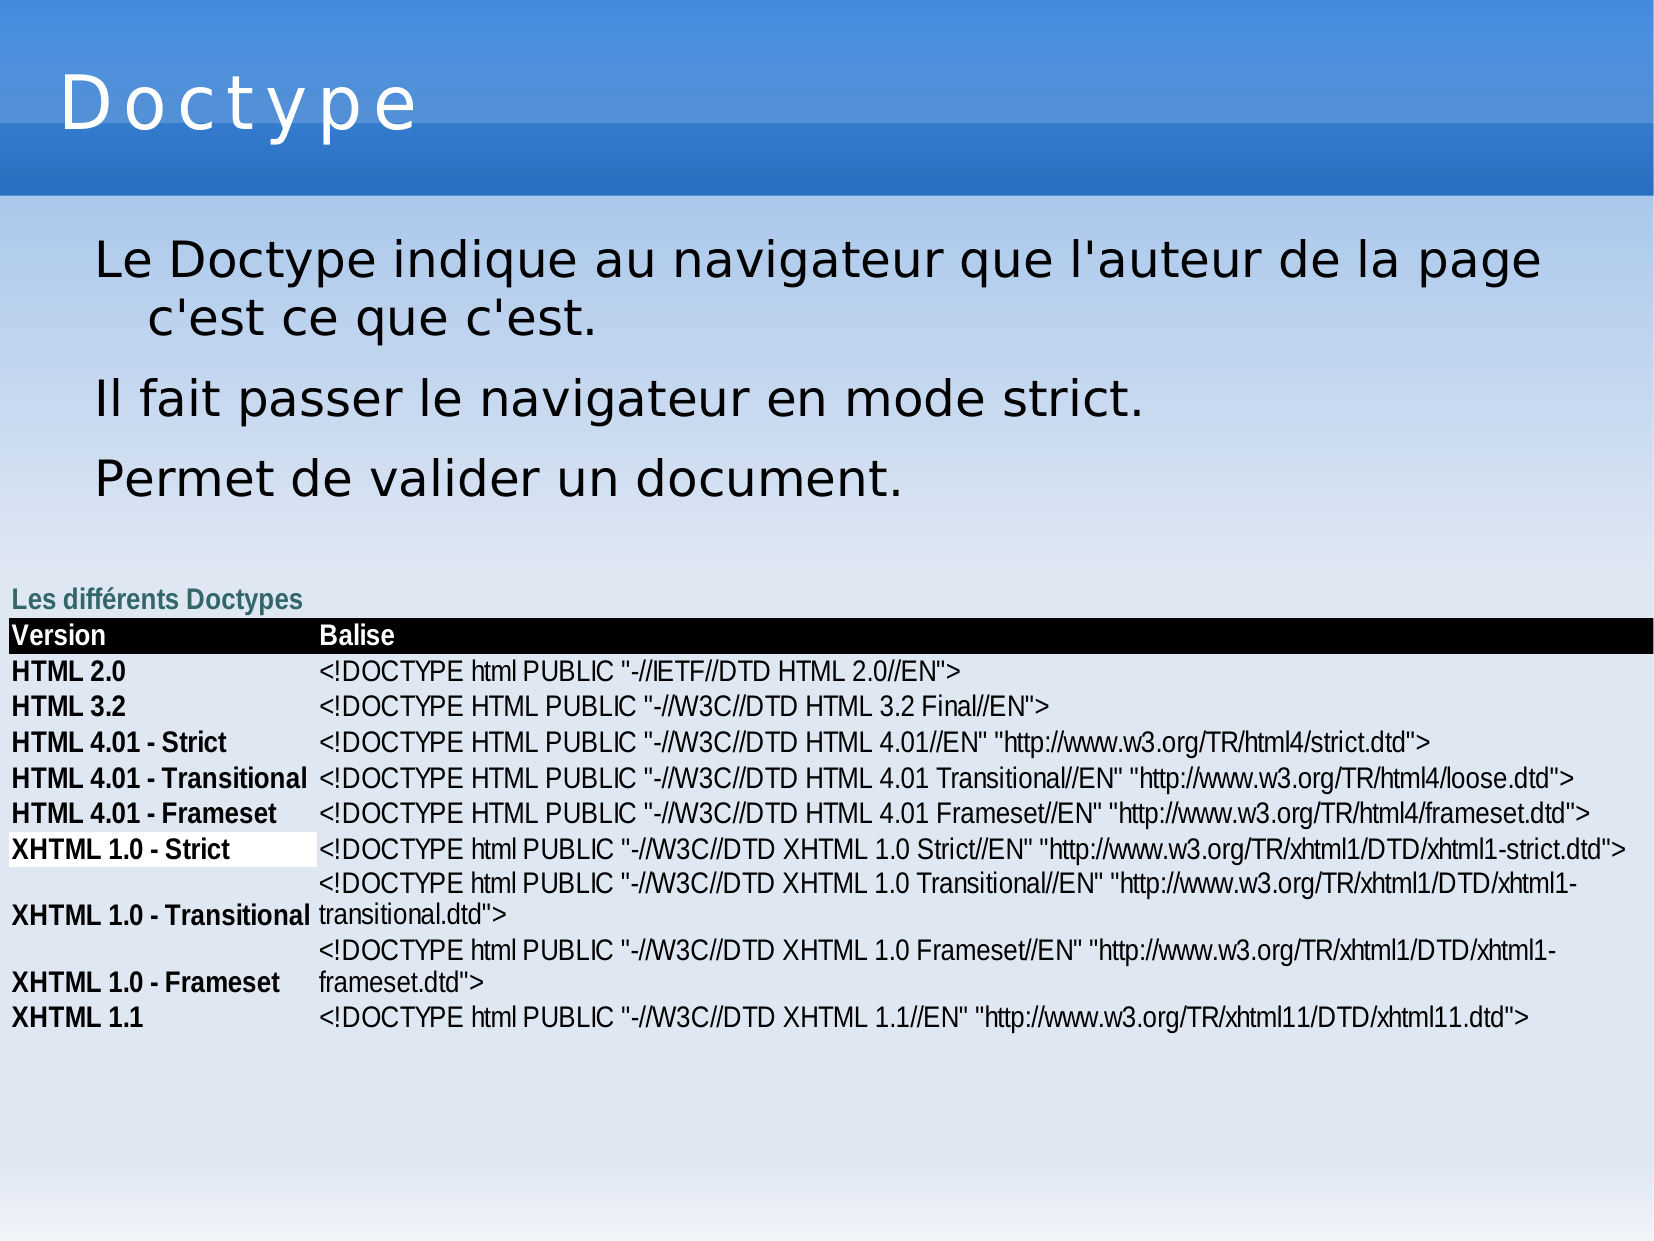

# Doctype
Le Doctype indique au navigateur que l'auteur de la page c'est ce que c'est.
Il fait passer le navigateur en mode strict.
Permet de valider un document.